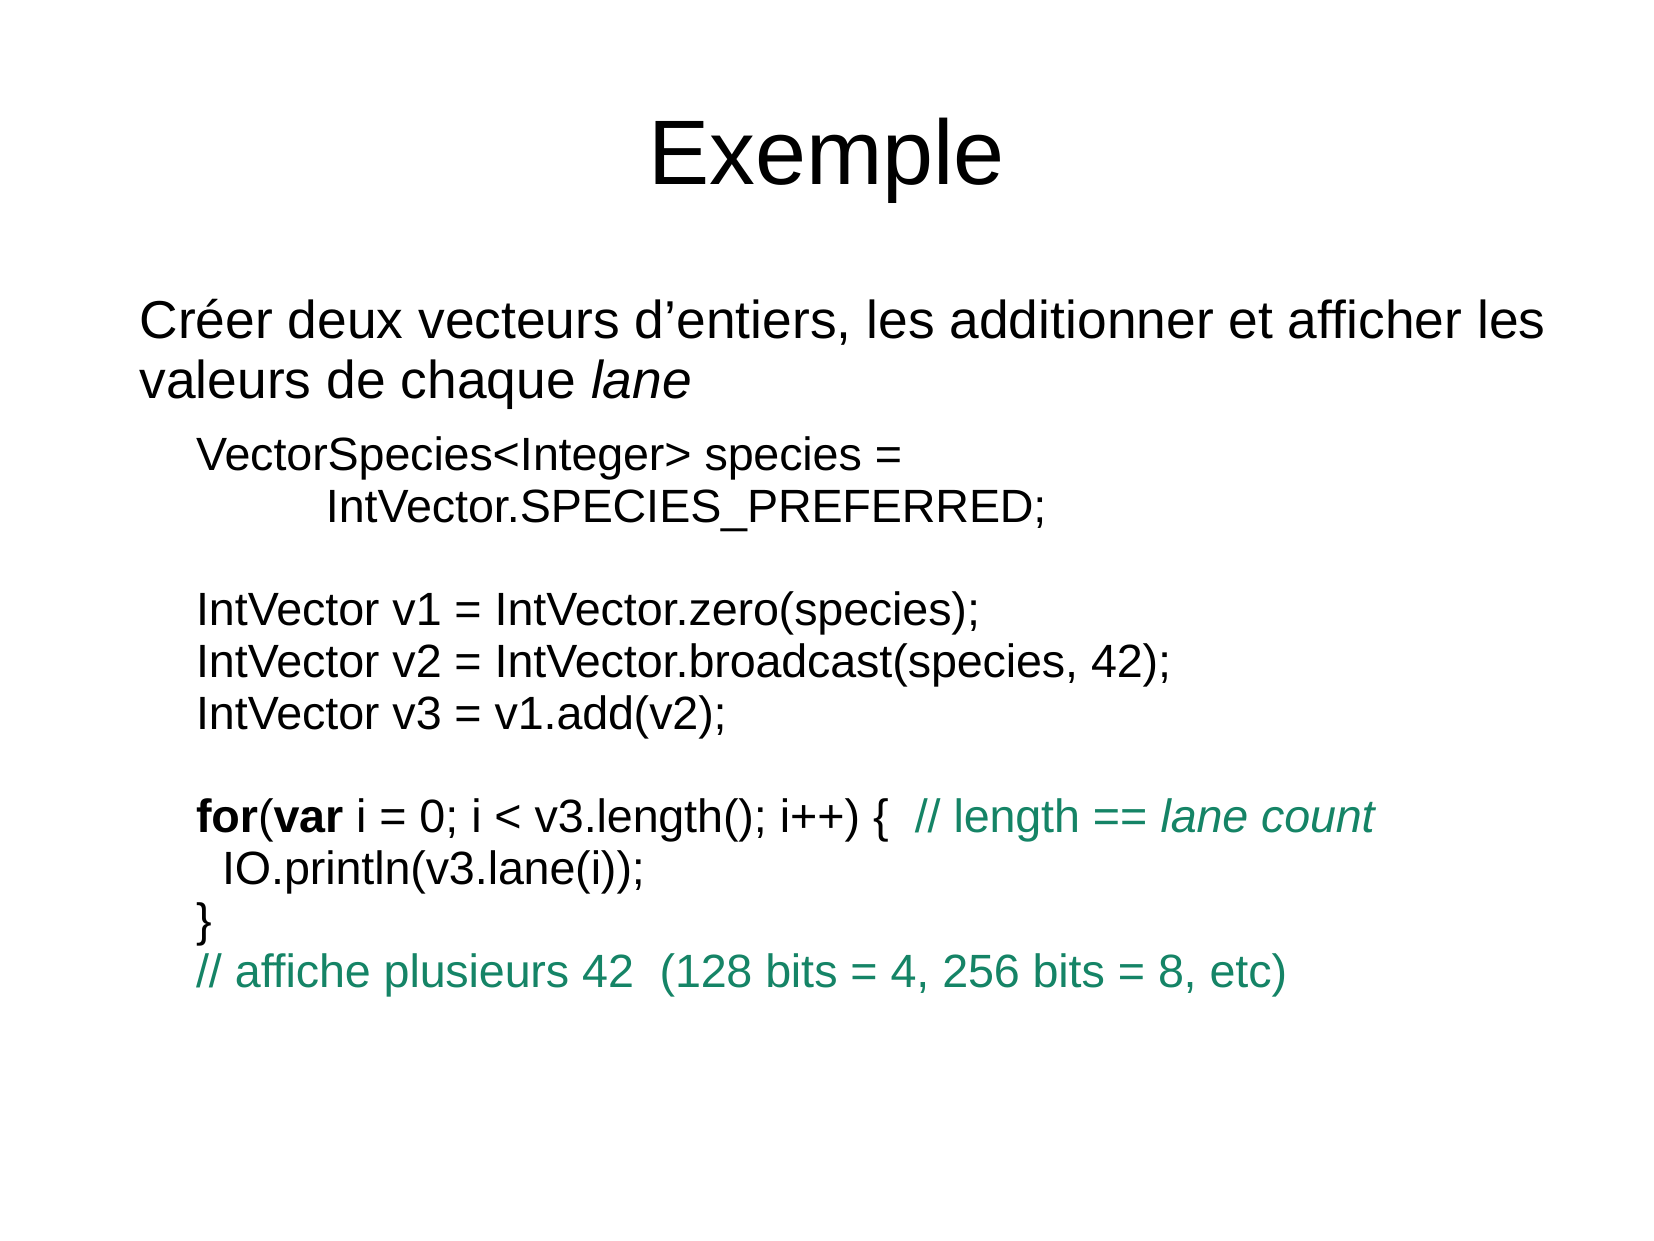

# Exemple
Créer deux vecteurs d’entiers, les additionner et afficher les valeurs de chaque lane
VectorSpecies<Integer> species =
 IntVector.SPECIES_PREFERRED;
IntVector v1 = IntVector.zero(species);
IntVector v2 = IntVector.broadcast(species, 42);
IntVector v3 = v1.add(v2);
for(var i = 0; i < v3.length(); i++) { // length == lane count
 IO.println(v3.lane(i));
}
// affiche plusieurs 42 (128 bits = 4, 256 bits = 8, etc)